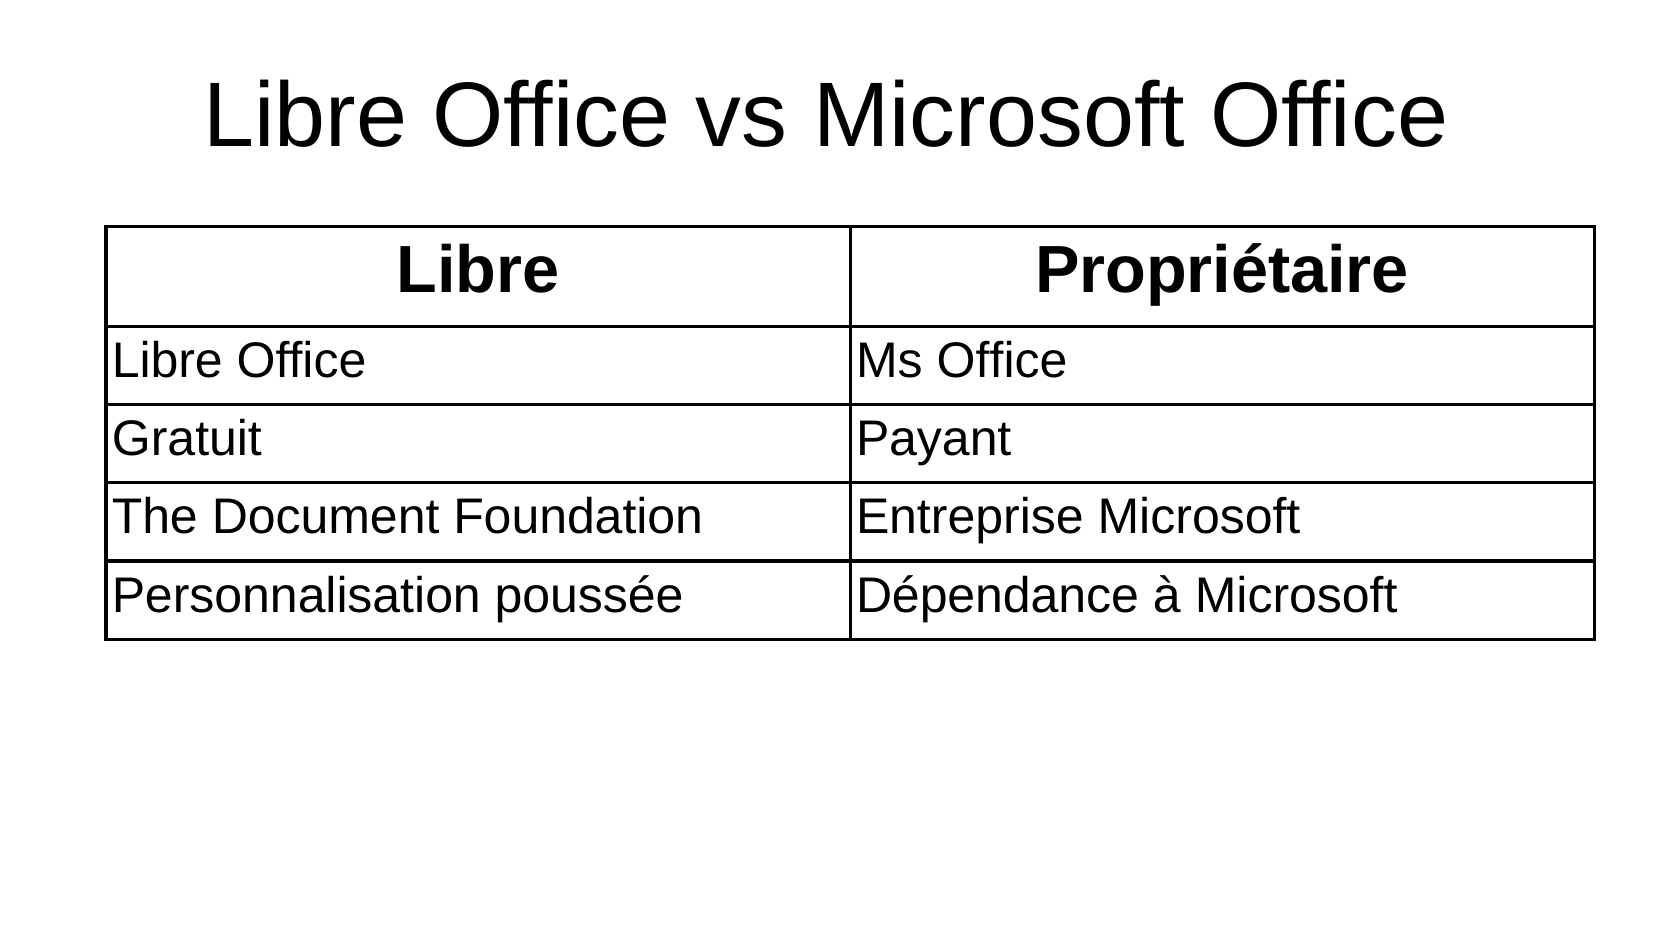

# Libre Office vs Microsoft Office
| Libre | Propriétaire |
| --- | --- |
| Libre Office | Ms Office |
| Gratuit | Payant |
| The Document Foundation | Entreprise Microsoft |
| Personnalisation poussée | Dépendance à Microsoft |